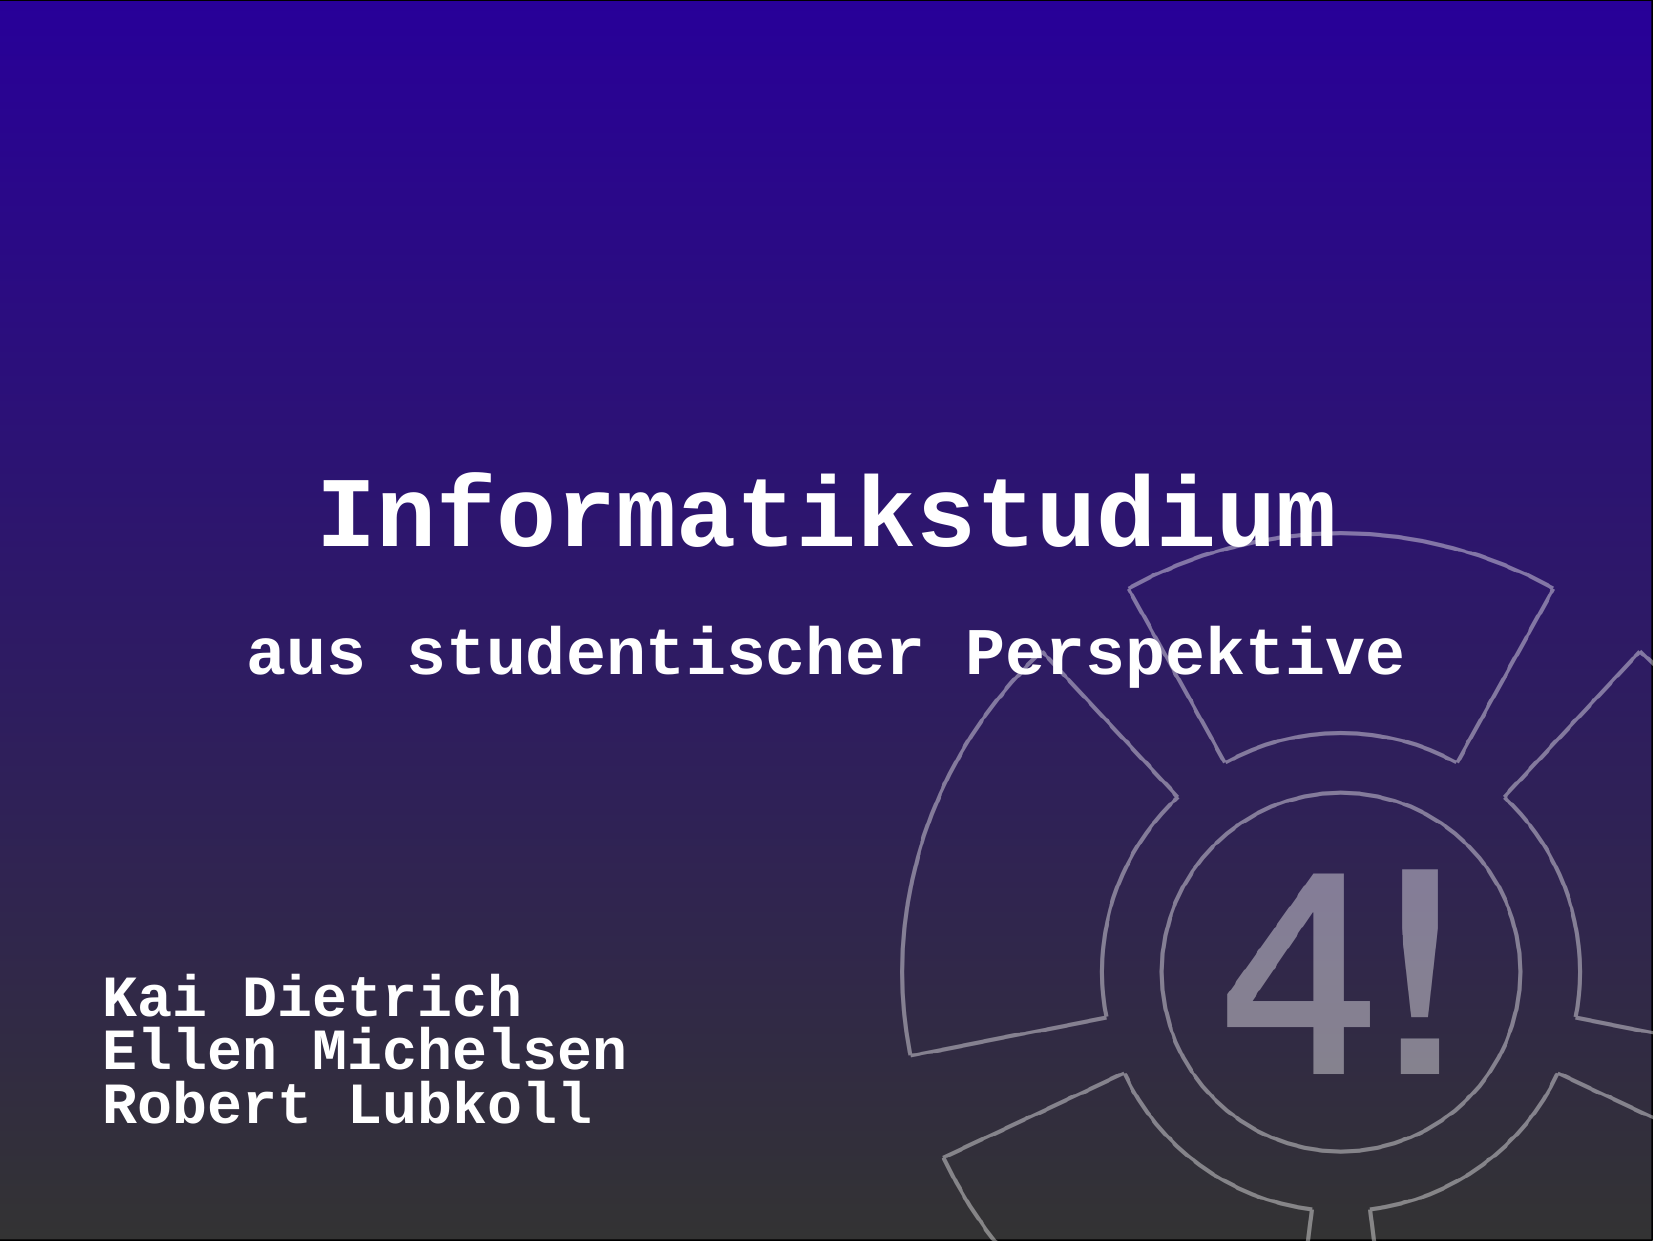

#
Informatikstudium
aus studentischer Perspektive
Kai Dietrich
Ellen Michelsen
Robert Lubkoll